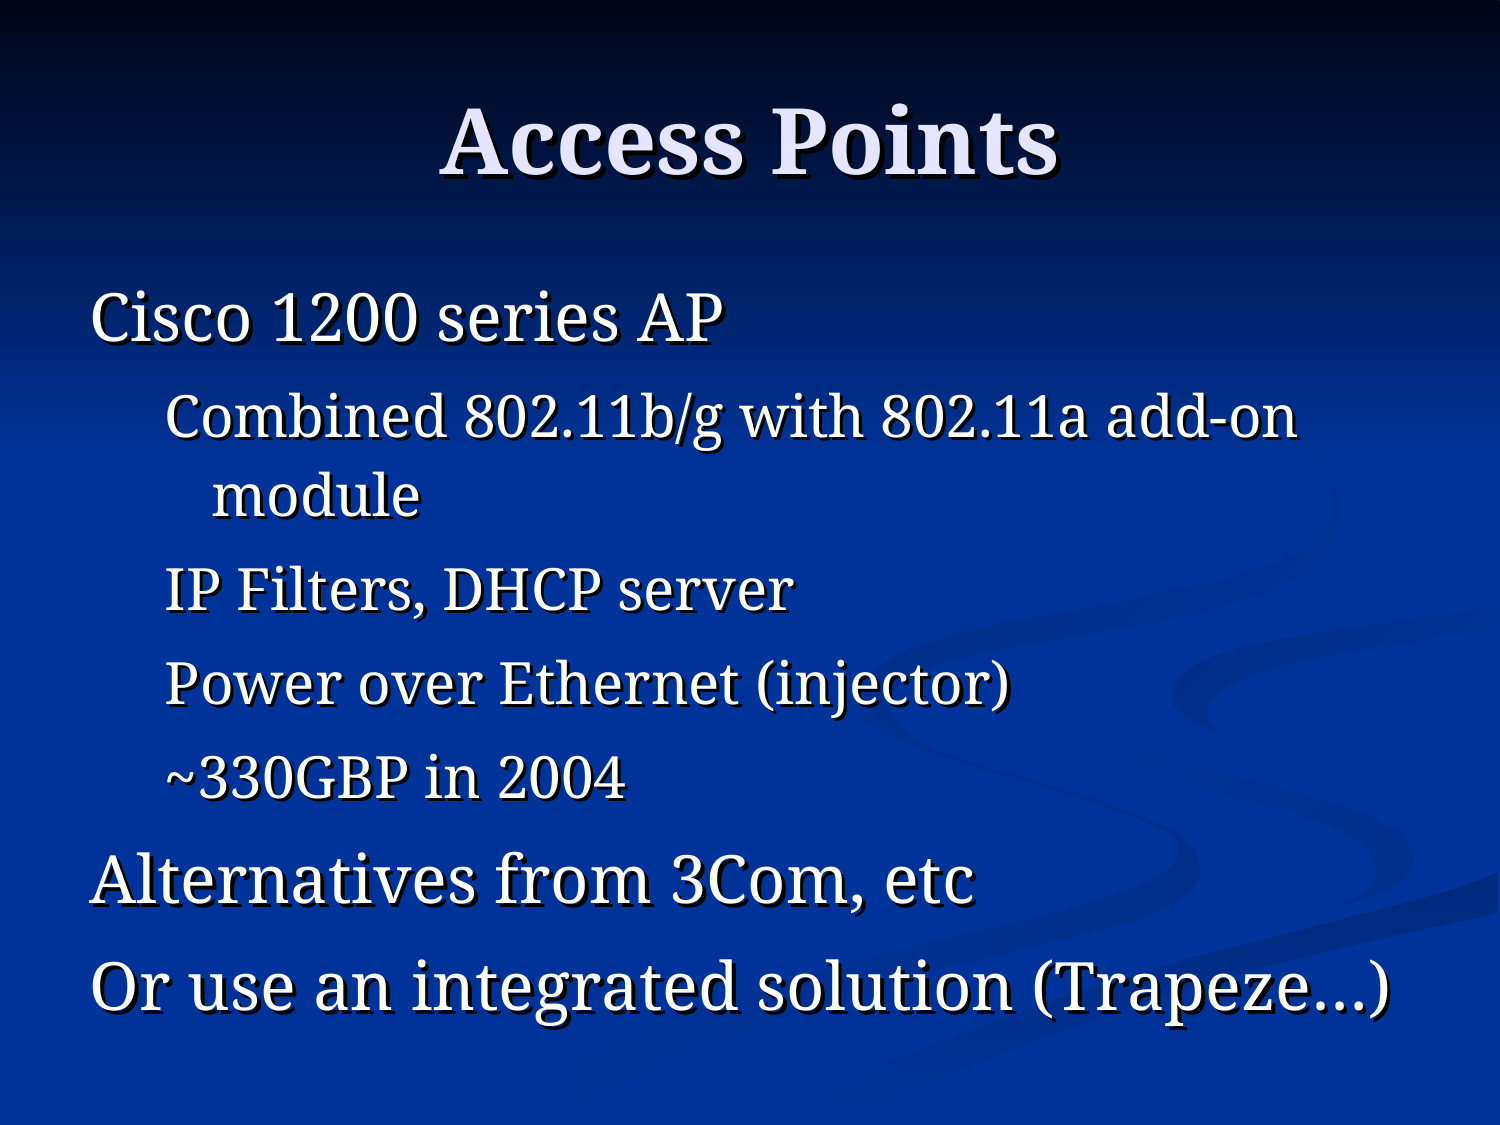

# Access Points
Cisco 1200 series AP
Combined 802.11b/g with 802.11a add-on module
IP Filters, DHCP server
Power over Ethernet (injector)
~330GBP in 2004
Alternatives from 3Com, etc
Or use an integrated solution (Trapeze…)